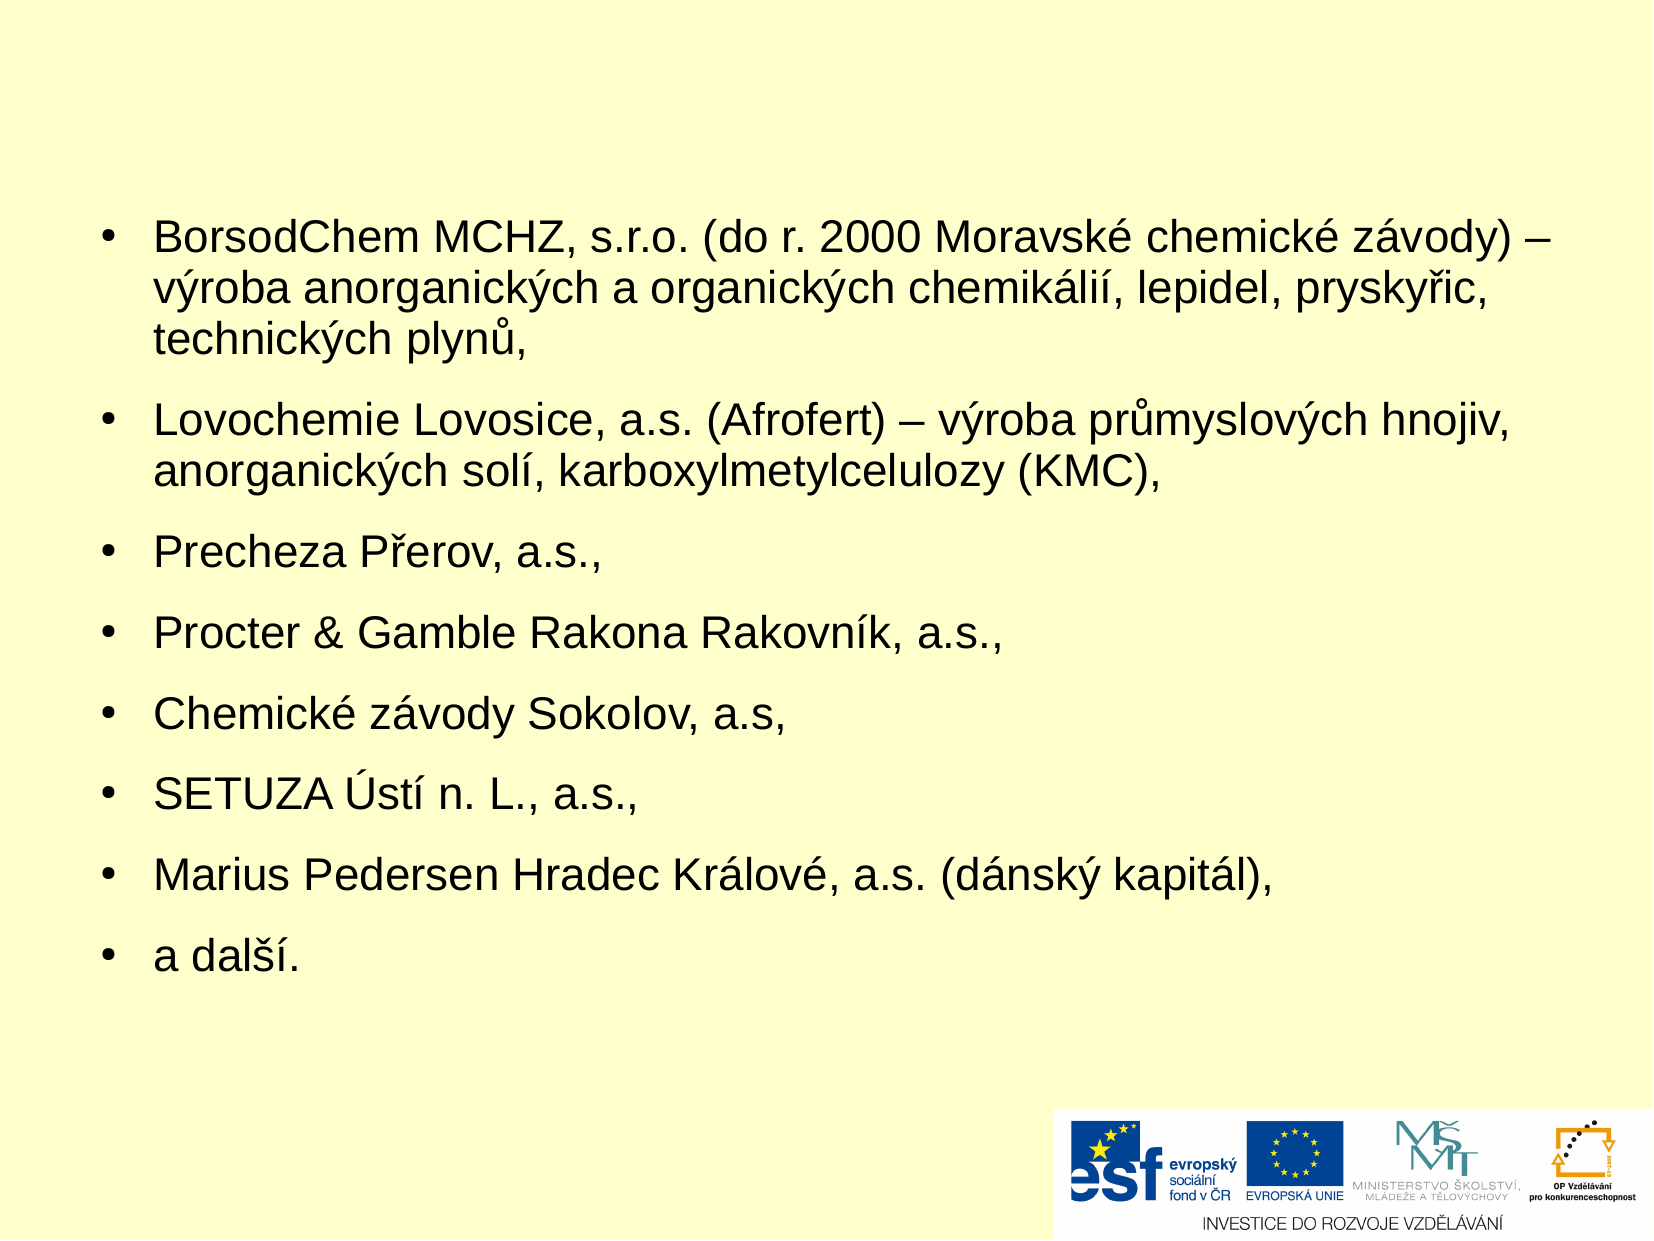

# BorsodChem MCHZ, s.r.o. (do r. 2000 Moravské chemické závody) – výroba anorganických a organických chemikálií, lepidel, pryskyřic, technických plynů,
Lovochemie Lovosice, a.s. (Afrofert) – výroba průmyslových hnojiv, anorganických solí, karboxylmetylcelulozy (KMC),
Precheza Přerov, a.s.,
Procter & Gamble Rakona Rakovník, a.s.,
Chemické závody Sokolov, a.s,
SETUZA Ústí n. L., a.s.,
Marius Pedersen Hradec Králové, a.s. (dánský kapitál),
a další.